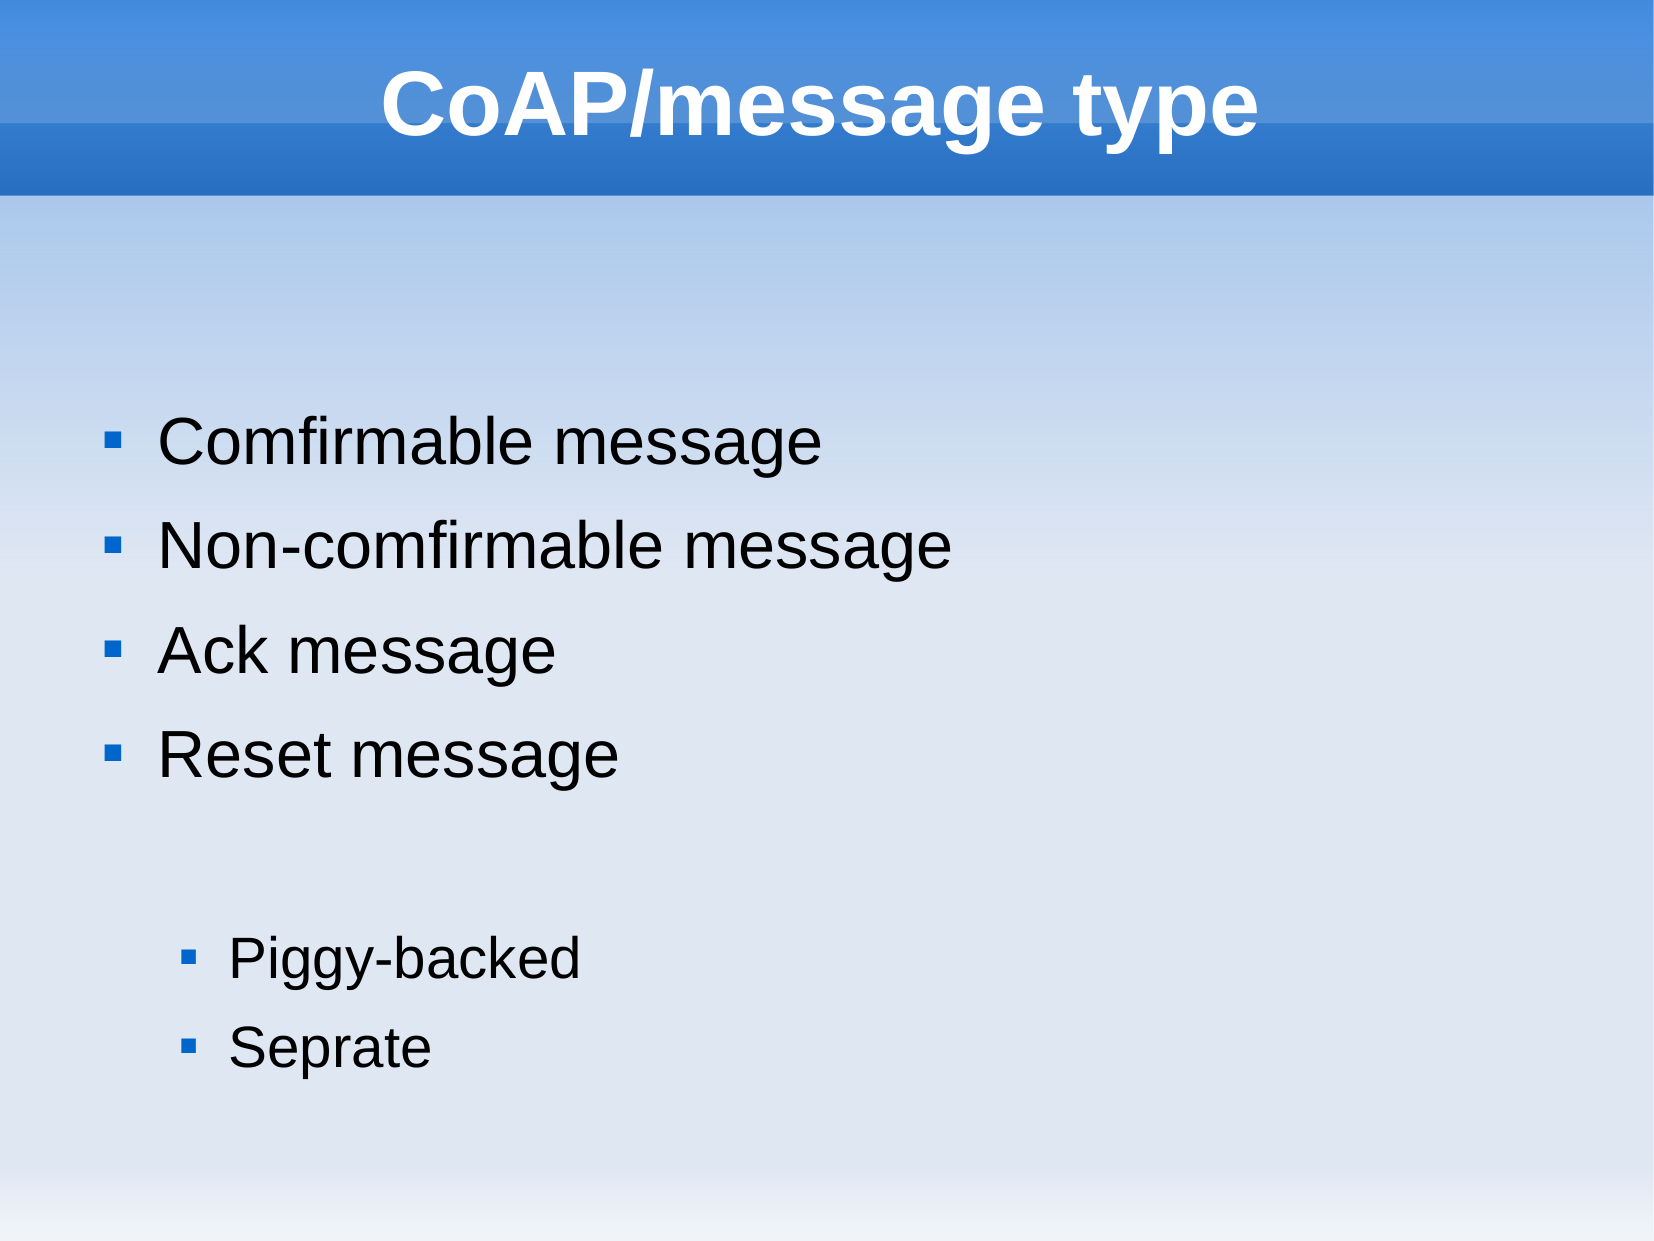

# CoAP/message type
Comfirmable message
Non-comfirmable message
Ack message
Reset message
Piggy-backed
Seprate